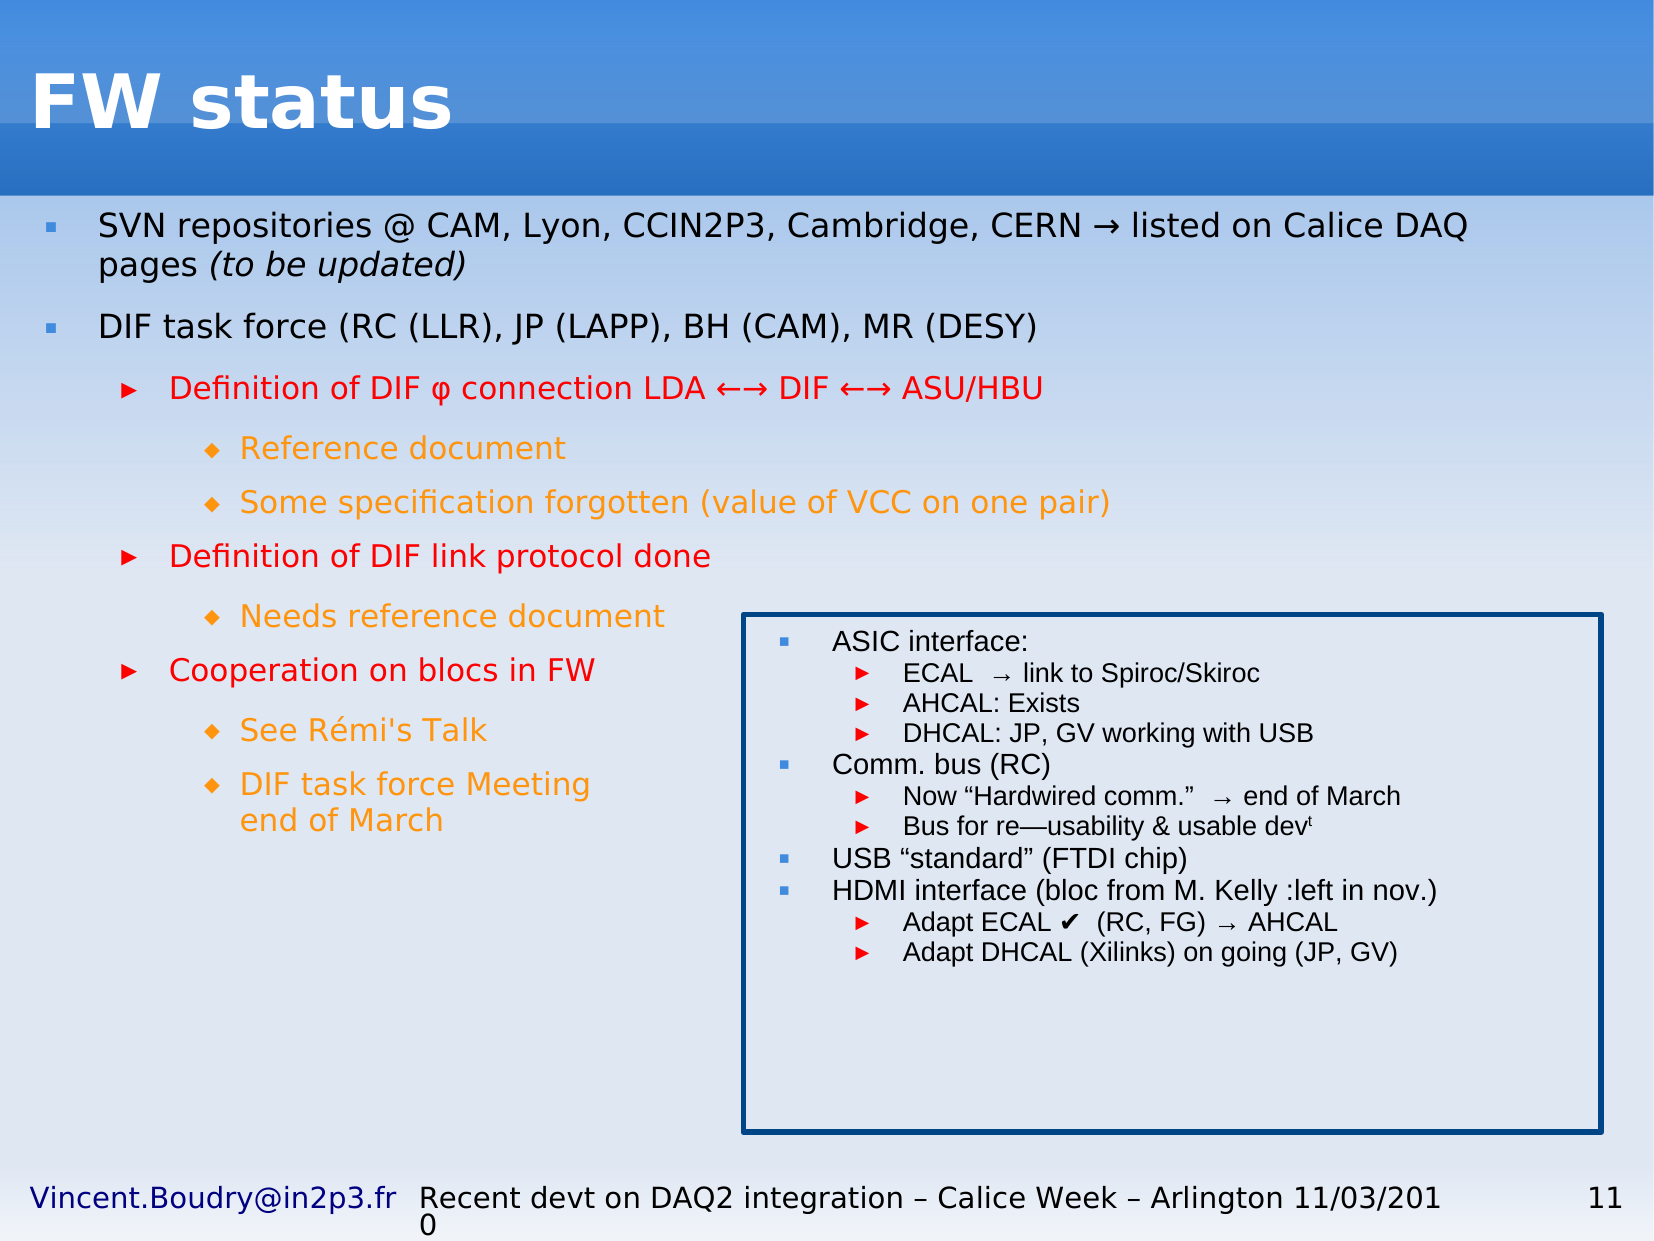

# FW status
SVN repositories @ CAM, Lyon, CCIN2P3, Cambridge, CERN → listed on Calice DAQ pages (to be updated)
DIF task force (RC (LLR), JP (LAPP), BH (CAM), MR (DESY)
Definition of DIF φ connection LDA ←→ DIF ←→ ASU/HBU
Reference document
Some specification forgotten (value of VCC on one pair)
Definition of DIF link protocol done
Needs reference document
Cooperation on blocs in FW
See Rémi's Talk
DIF task force Meeting
end of March
ASIC interface:
ECAL → link to Spiroc/Skiroc
AHCAL: Exists
DHCAL: JP, GV working with USB
Comm. bus (RC)
Now “Hardwired comm.” → end of March
Bus for re—usability & usable devt
USB “standard” (FTDI chip)
HDMI interface (bloc from M. Kelly :left in nov.)
Adapt ECAL ✔ (RC, FG) → AHCAL
Adapt DHCAL (Xilinks) on going (JP, GV)
Recent devt on DAQ2 integration – Calice Week – Arlington 11/03/2010
11